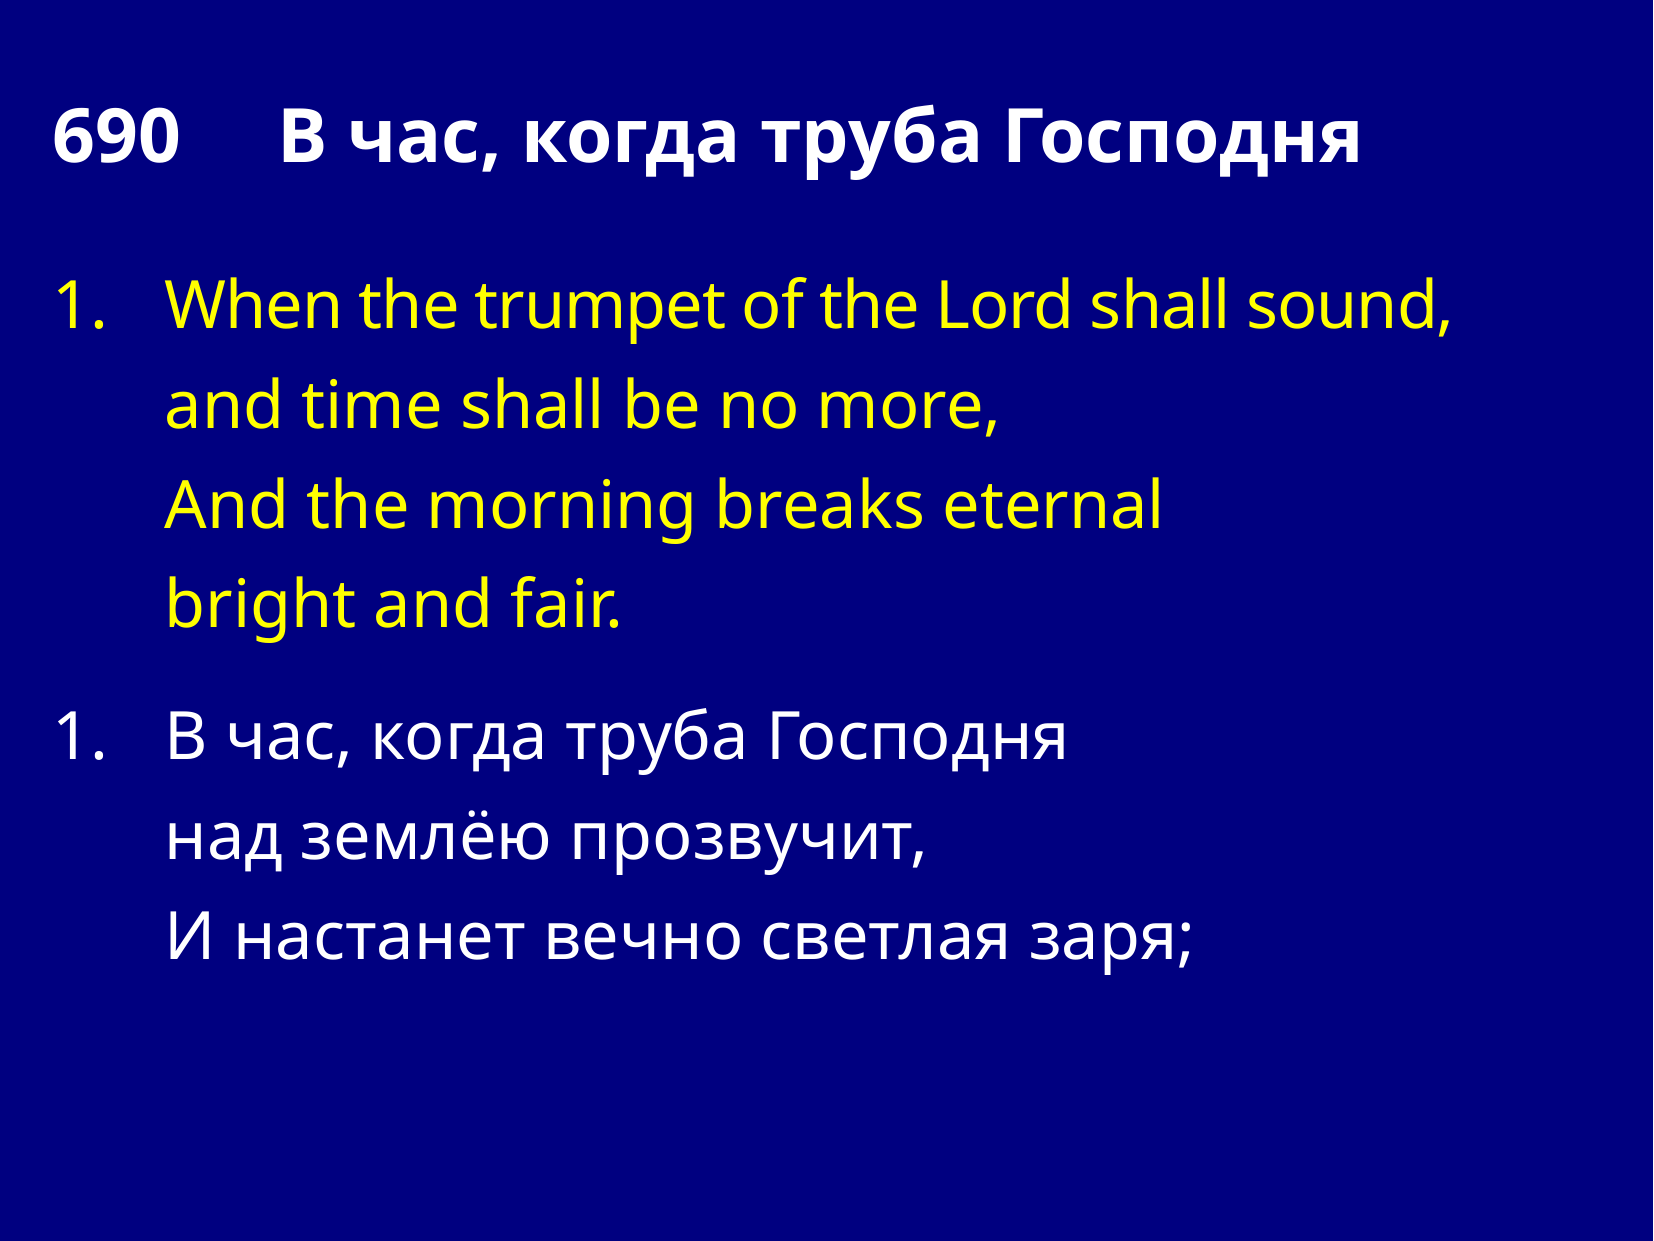

690	В час, когда труба Господня
1.	When the trumpet of the Lord shall sound,
	and time shall be no more,
	And the morning breaks eternal
	bright and fair.
1.	В час, когда труба Господня
	над землёю прозвучит,
	И настанет вечно светлая заря;